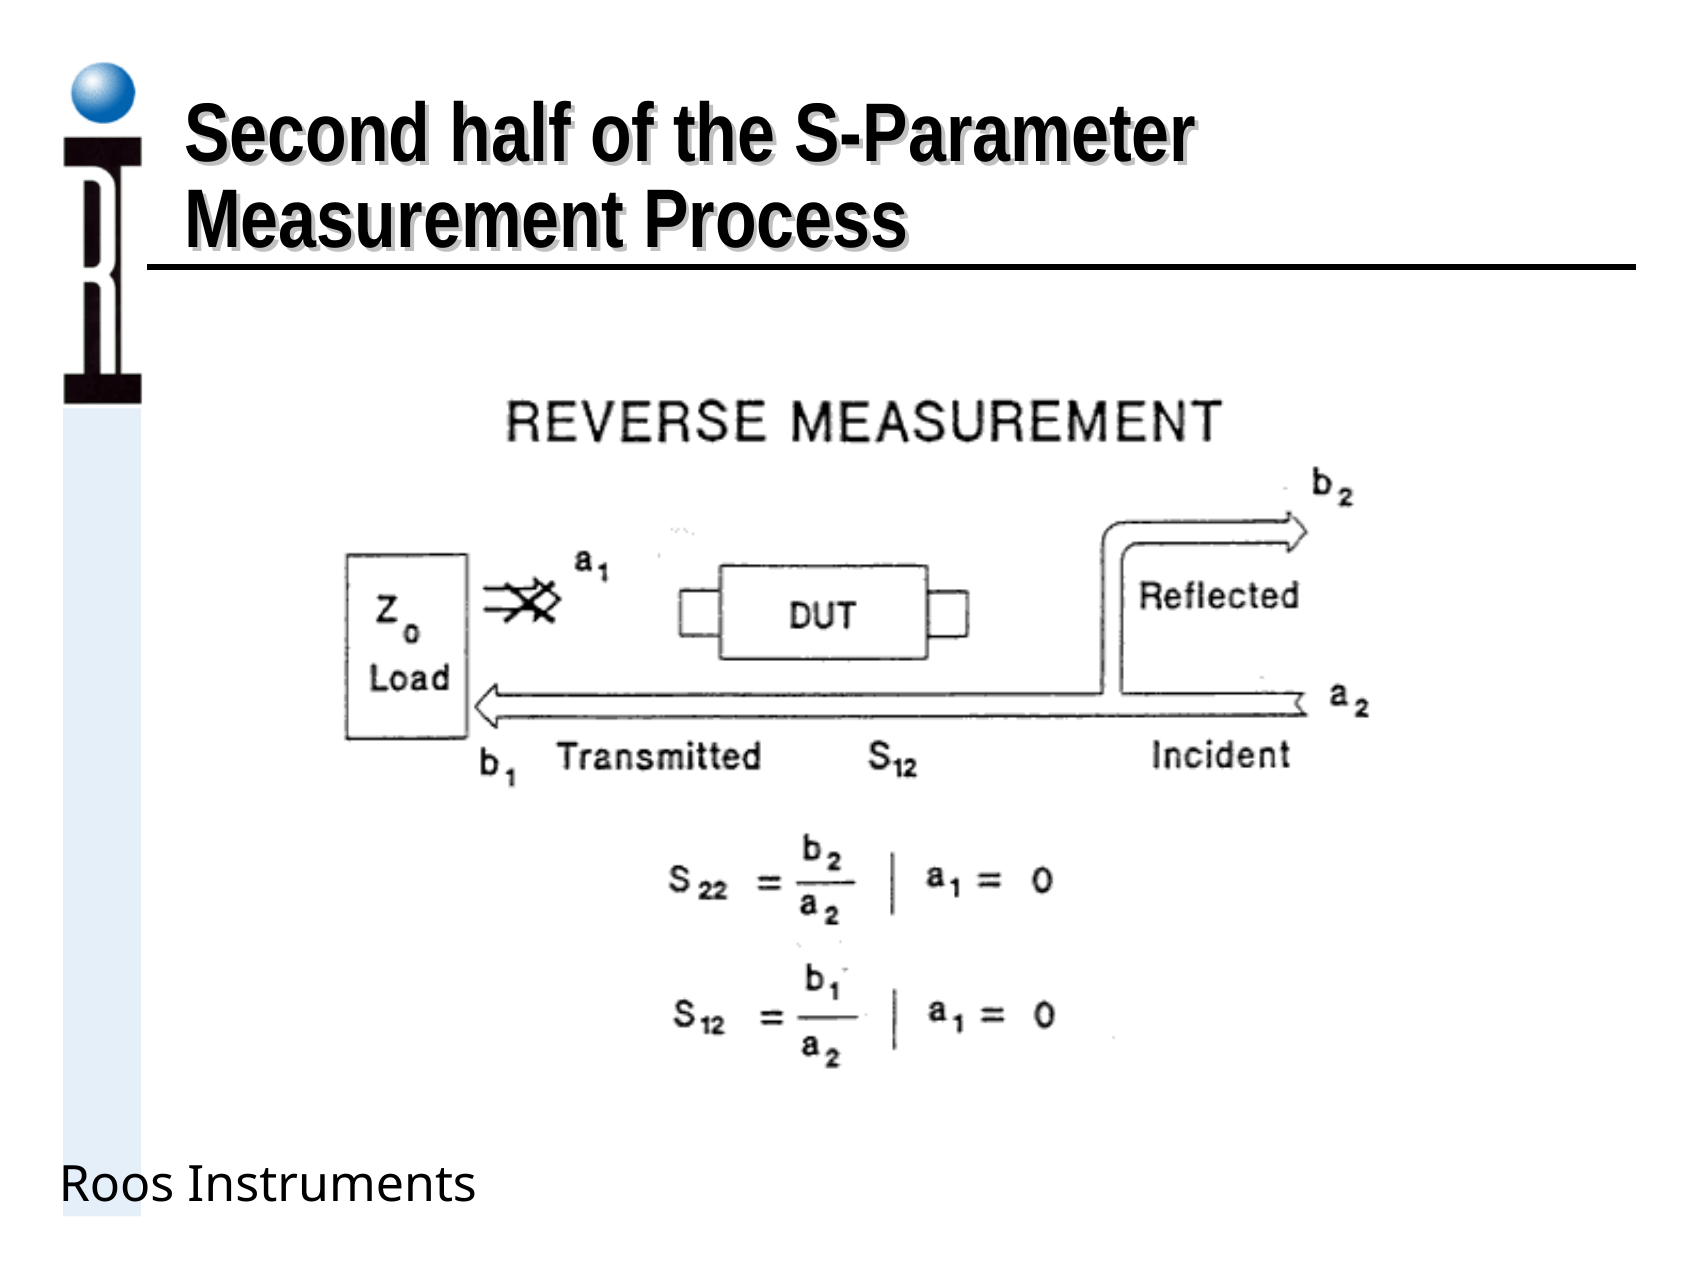

Second half of the S-Parameter
Measurement Process